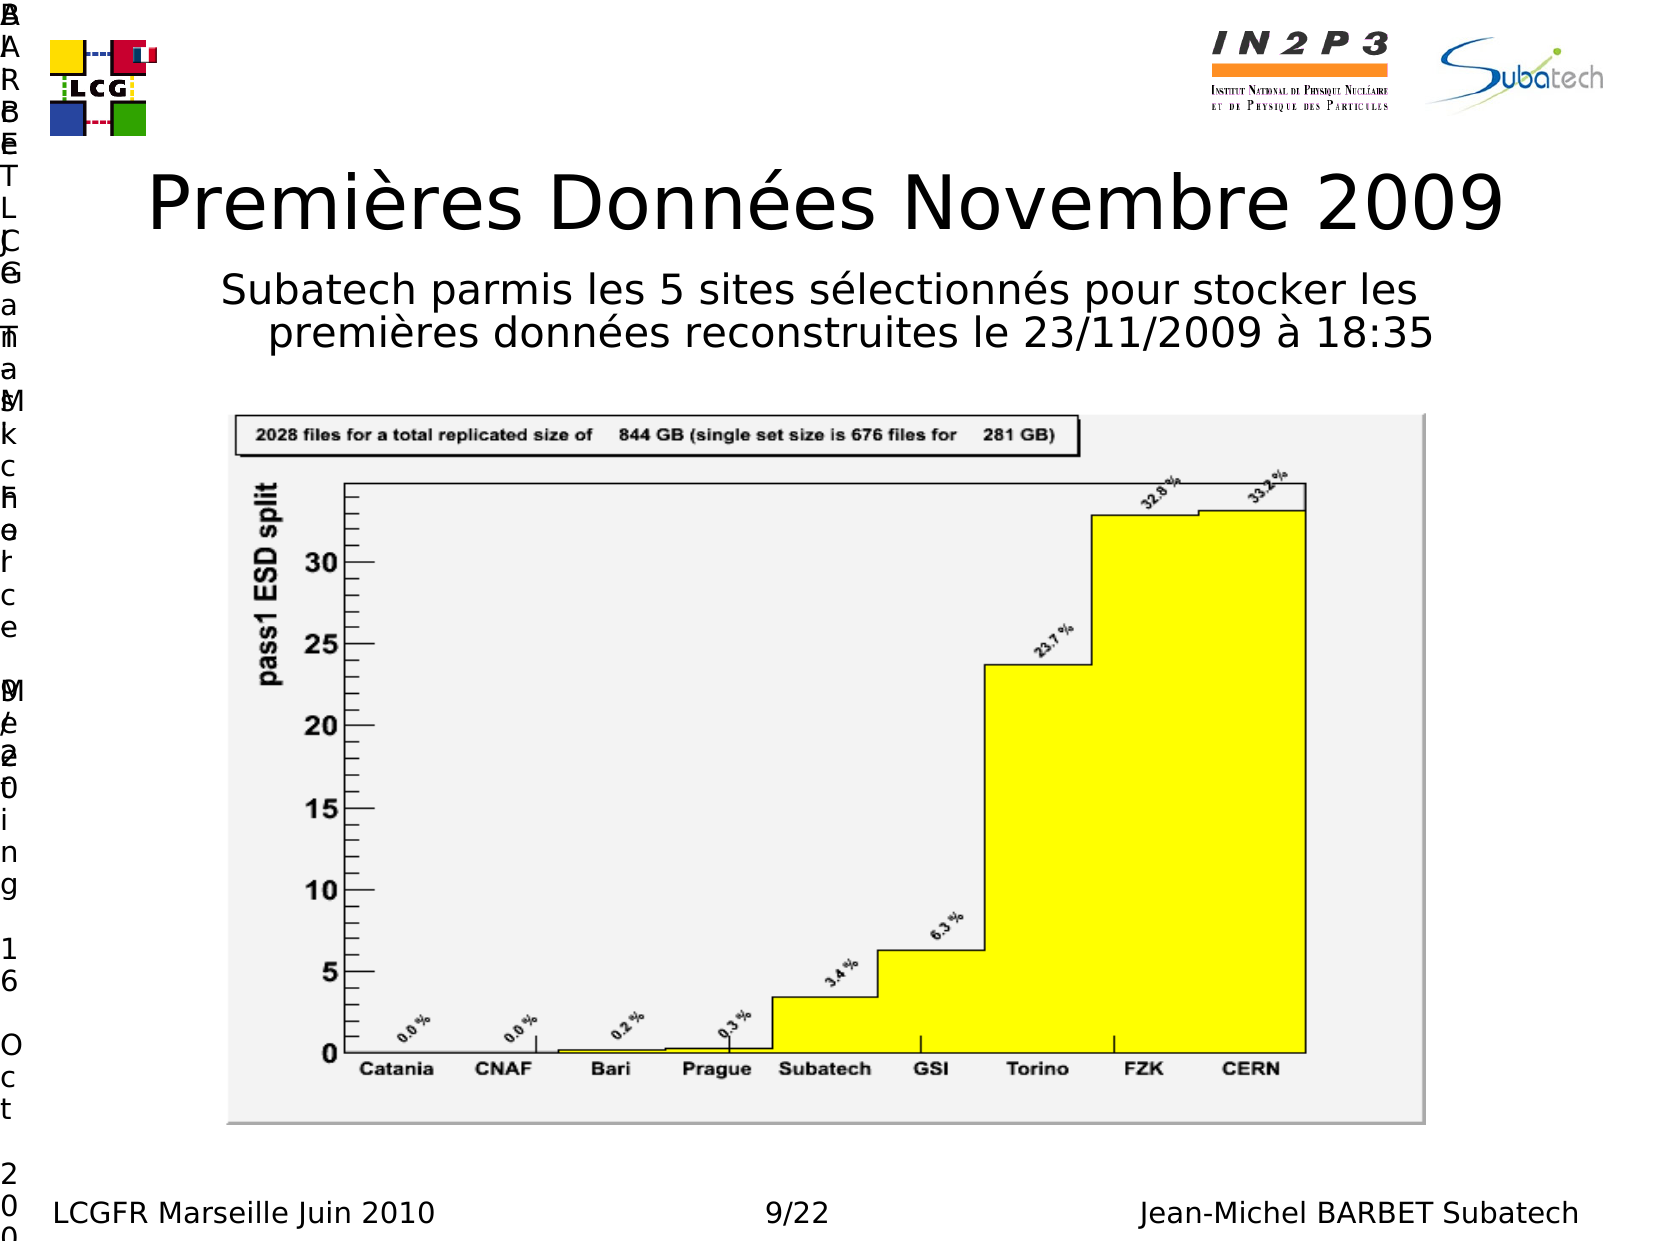

# Premières Données Novembre 2009
Subatech parmis les 5 sites sélectionnés pour stocker les premières données reconstruites le 23/11/2009 à 18:35